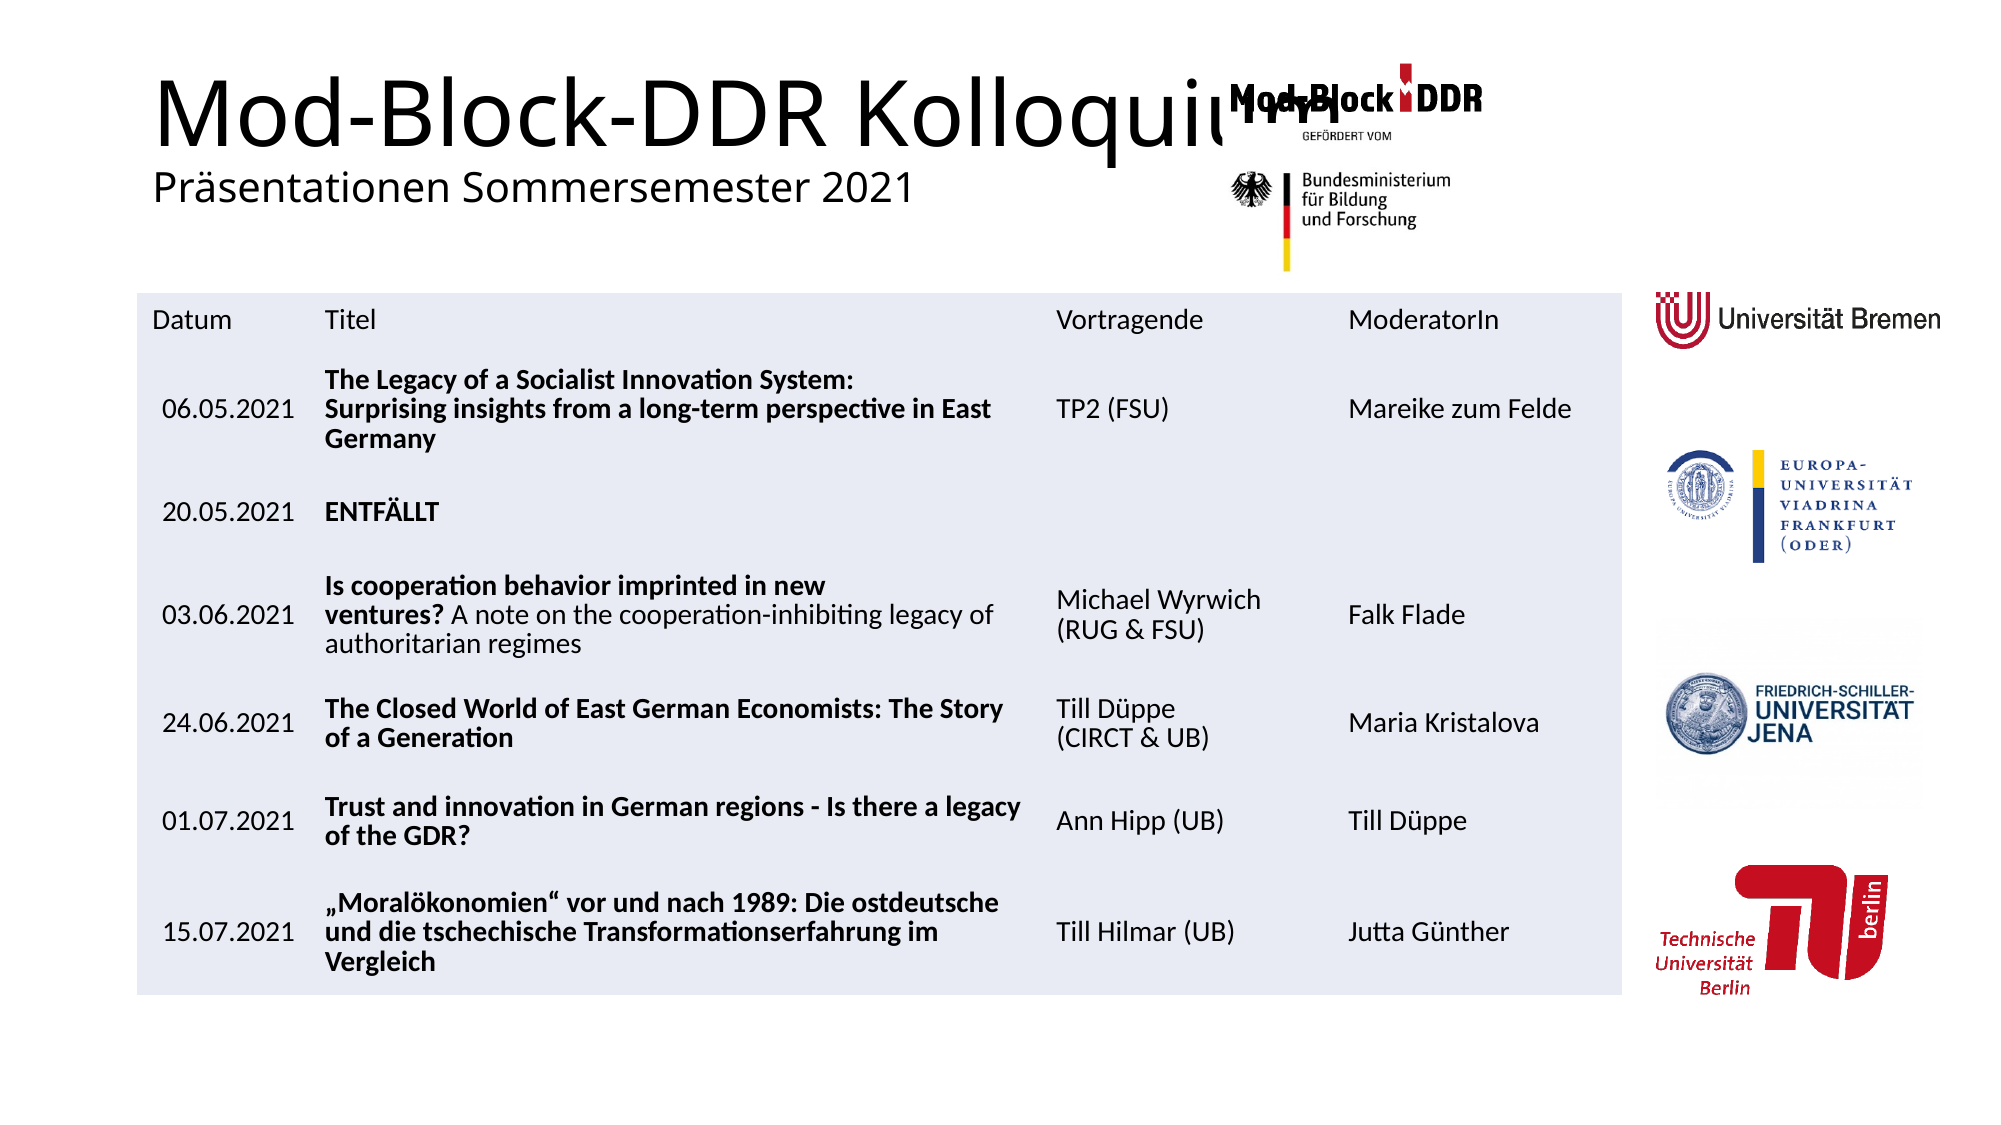

# Mod-Block-DDR Kolloquium Präsentationen Sommersemester 2021
| Datum | Titel | Vortragende | ModeratorIn |
| --- | --- | --- | --- |
| 06.05.2021 | The Legacy of a Socialist Innovation System: Surprising insights from a long-term perspective in East Germany | TP2 (FSU) | Mareike zum Felde |
| 20.05.2021 | ENTFÄLLT | | |
| 03.06.2021 | Is cooperation behavior imprinted in new ventures? A note on the cooperation-inhibiting legacy of authoritarian regimes | Michael Wyrwich (RUG & FSU) | Falk Flade |
| 24.06.2021 | The Closed World of East German Economists: The Story of a Generation | Till Düppe (CIRCT & UB) | Maria Kristalova |
| 01.07.2021 | Trust and innovation in German regions - Is there a legacy of the GDR? | Ann Hipp (UB) | Till Düppe |
| 15.07.2021 | „Moralökonomien“ vor und nach 1989: Die ostdeutsche und die tschechische Transformationserfahrung im Vergleich | Till Hilmar (UB) | Jutta Günther |